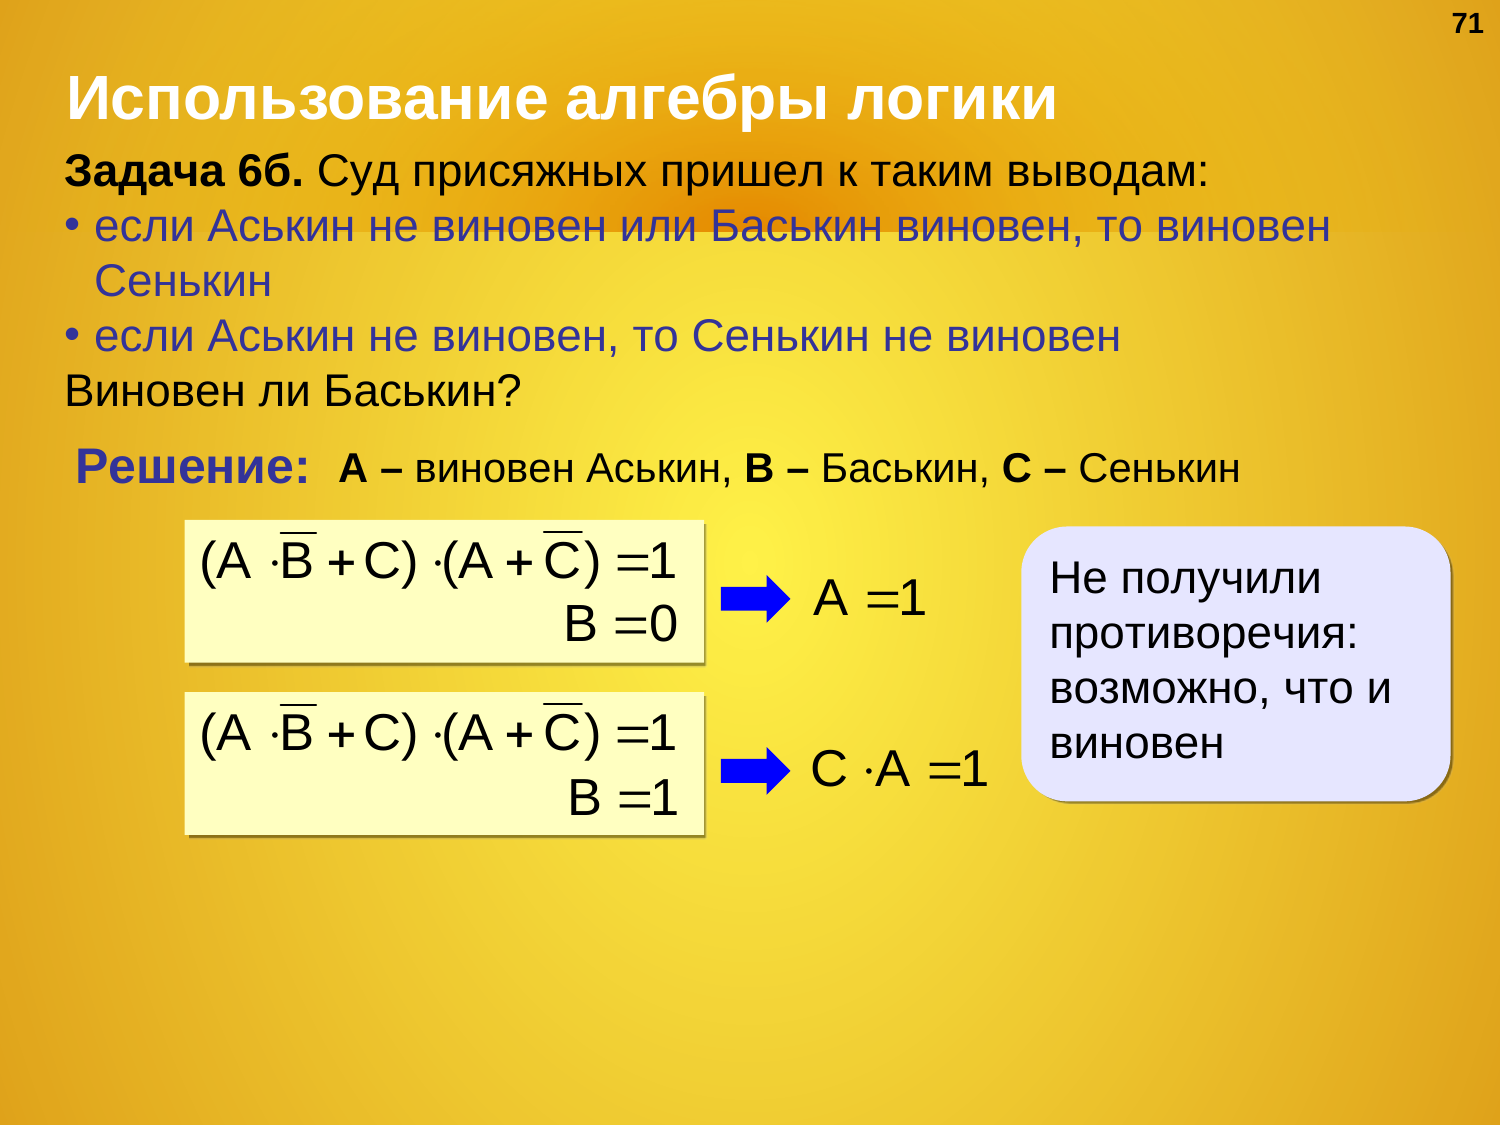

# Использование алгебры логики
Задача 6б. Суд присяжных пришел к таким выводам:
если Аськин не виновен или Баськин виновен, то виновен Сенькин
если Аськин не виновен, то Сенькин не виновен
Виновен ли Баськин?
Решение:
A – виновен Аськин, B – Баськин, C – Сенькин
Не получили противоречия: возможно, что и виновен